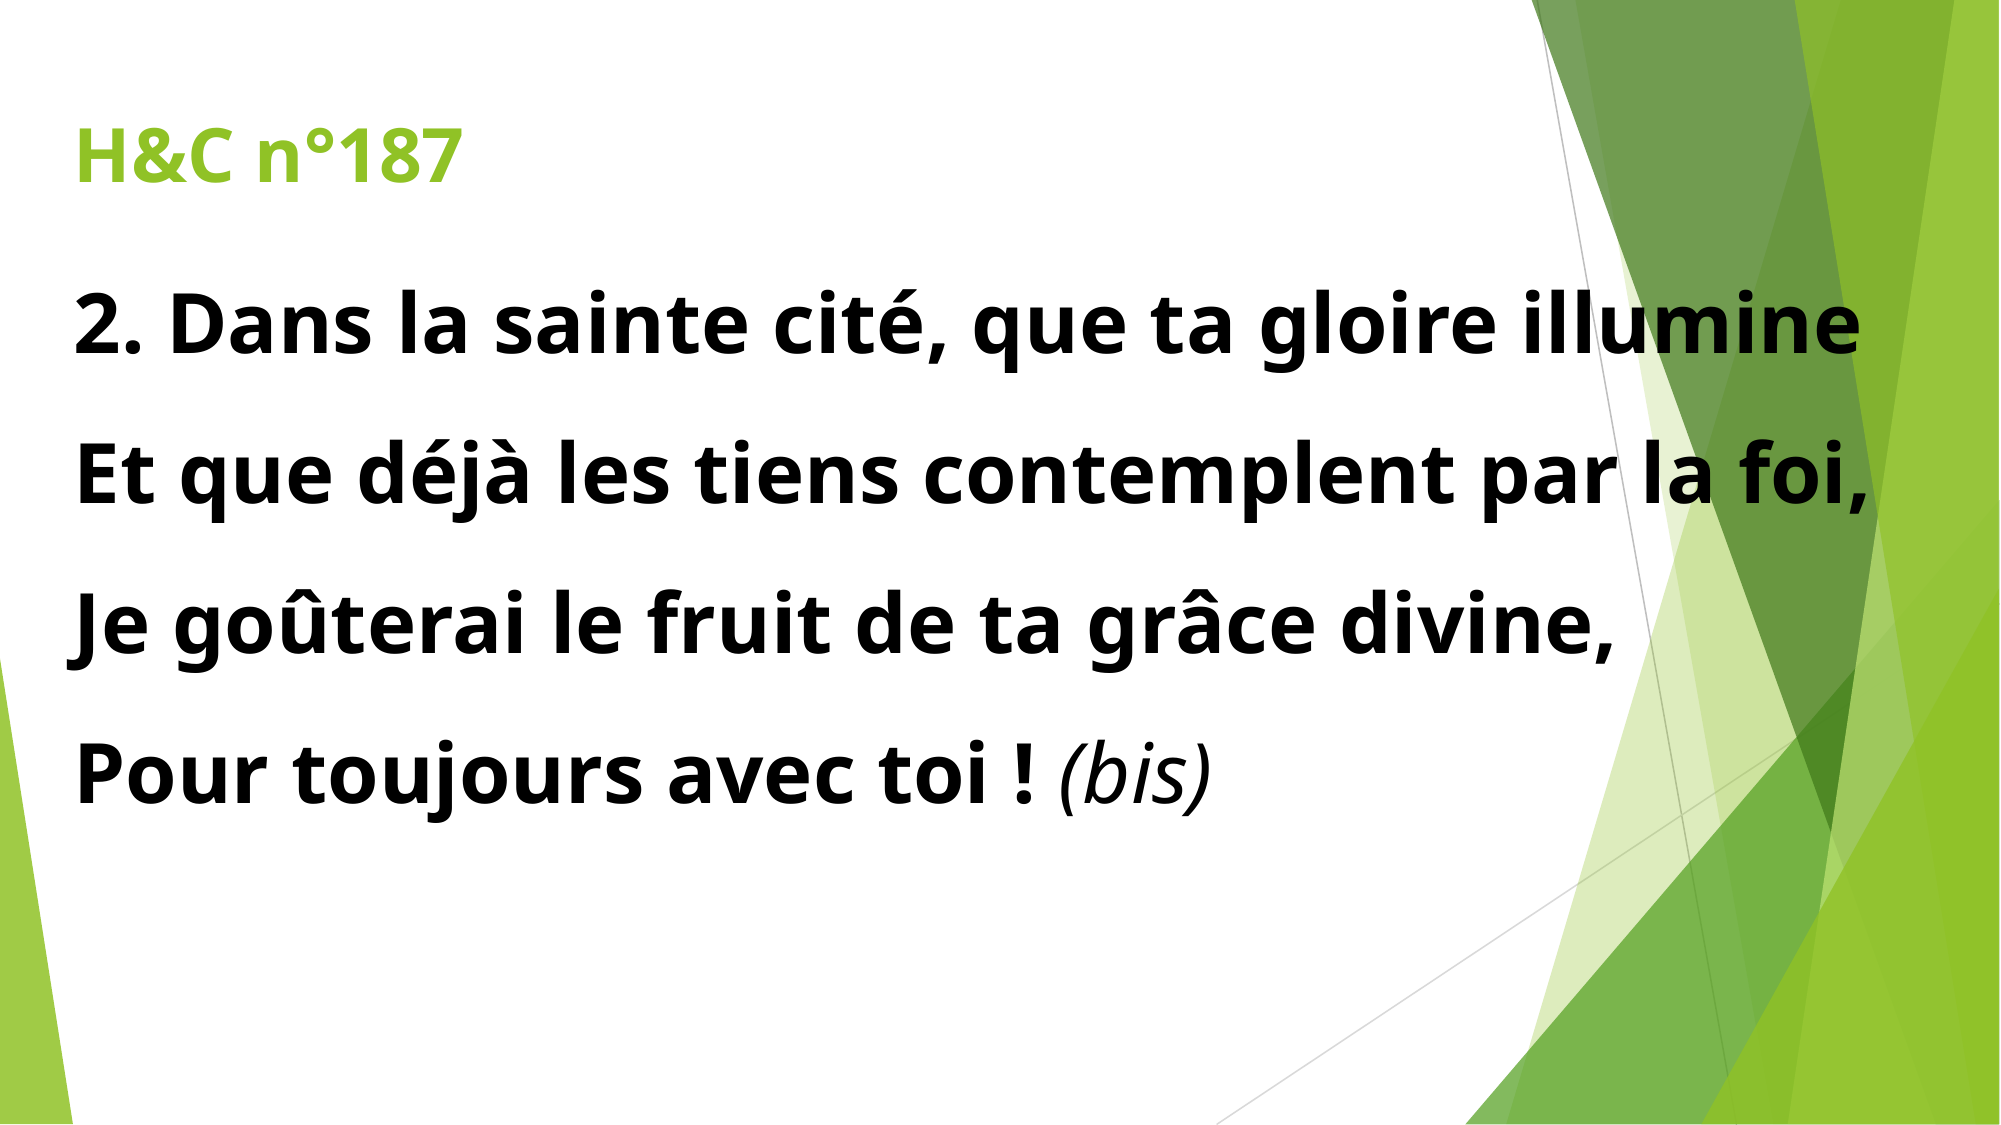

H&C n°187
2. Dans la sainte cité, que ta gloire illumine
Et que déjà les tiens contemplent par la foi,
Je goûterai le fruit de ta grâce divine,
Pour toujours avec toi ! (bis)